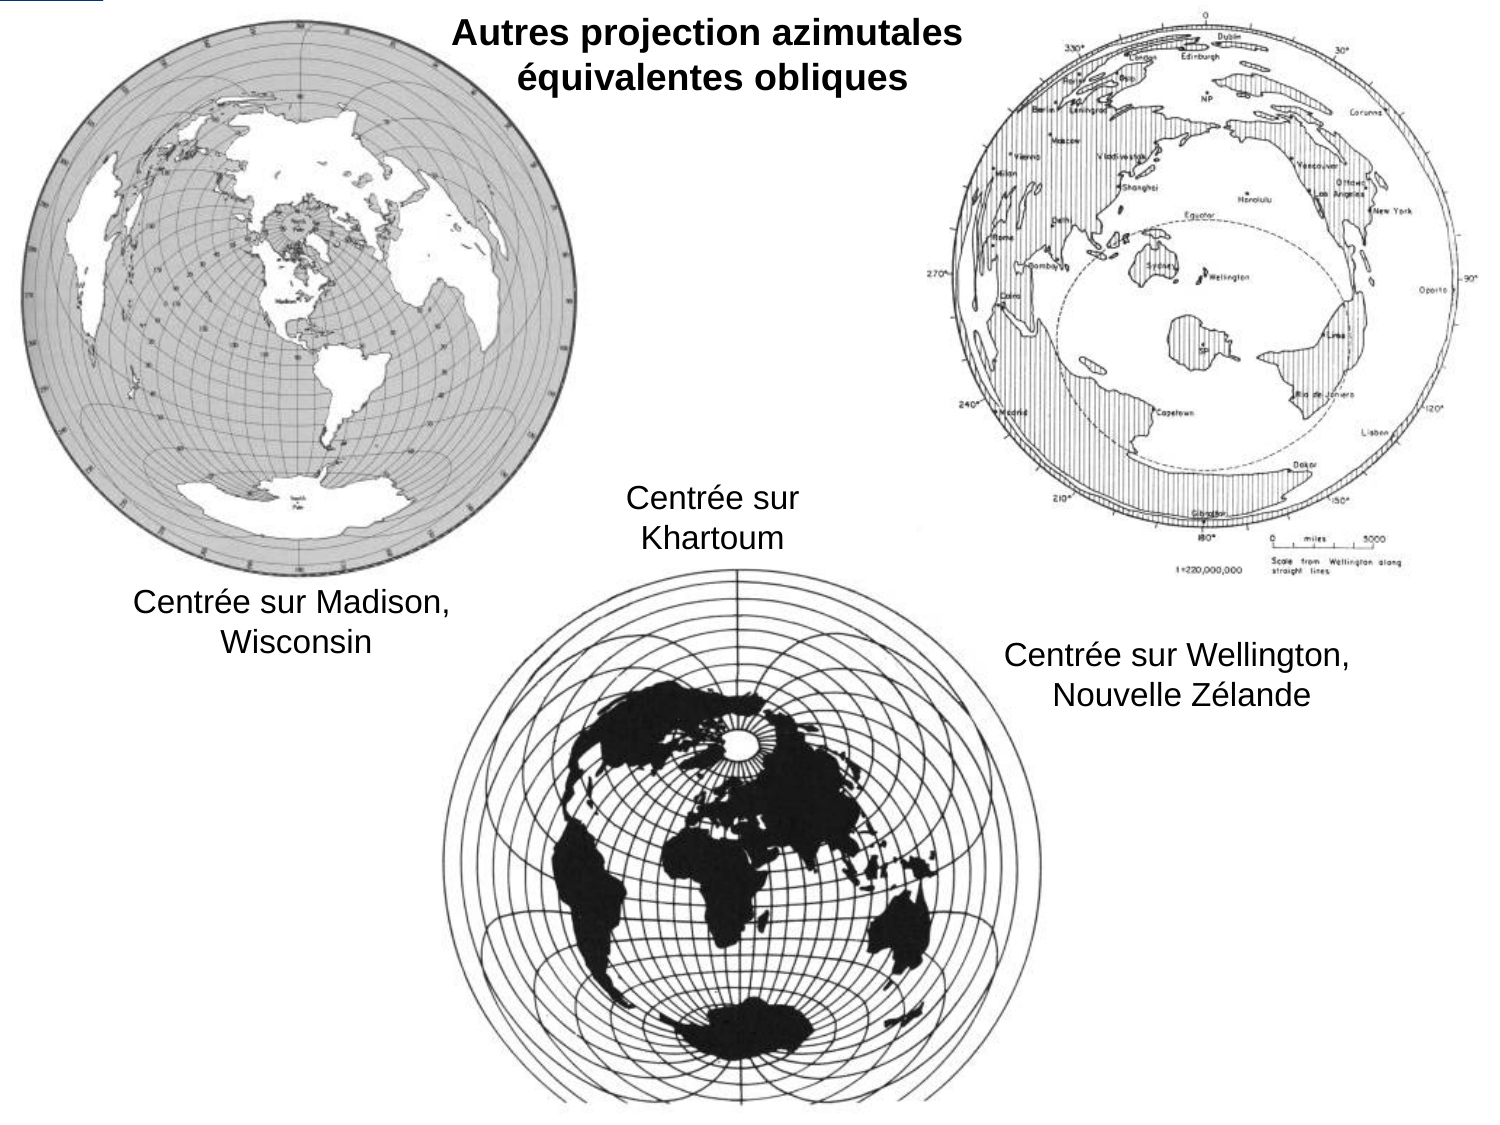

Autres projection azimutales
équivalentes obliques
Centrée sur Khartoum
Centrée sur Madison,
Wisconsin
Centrée sur Wellington,
Nouvelle Zélande